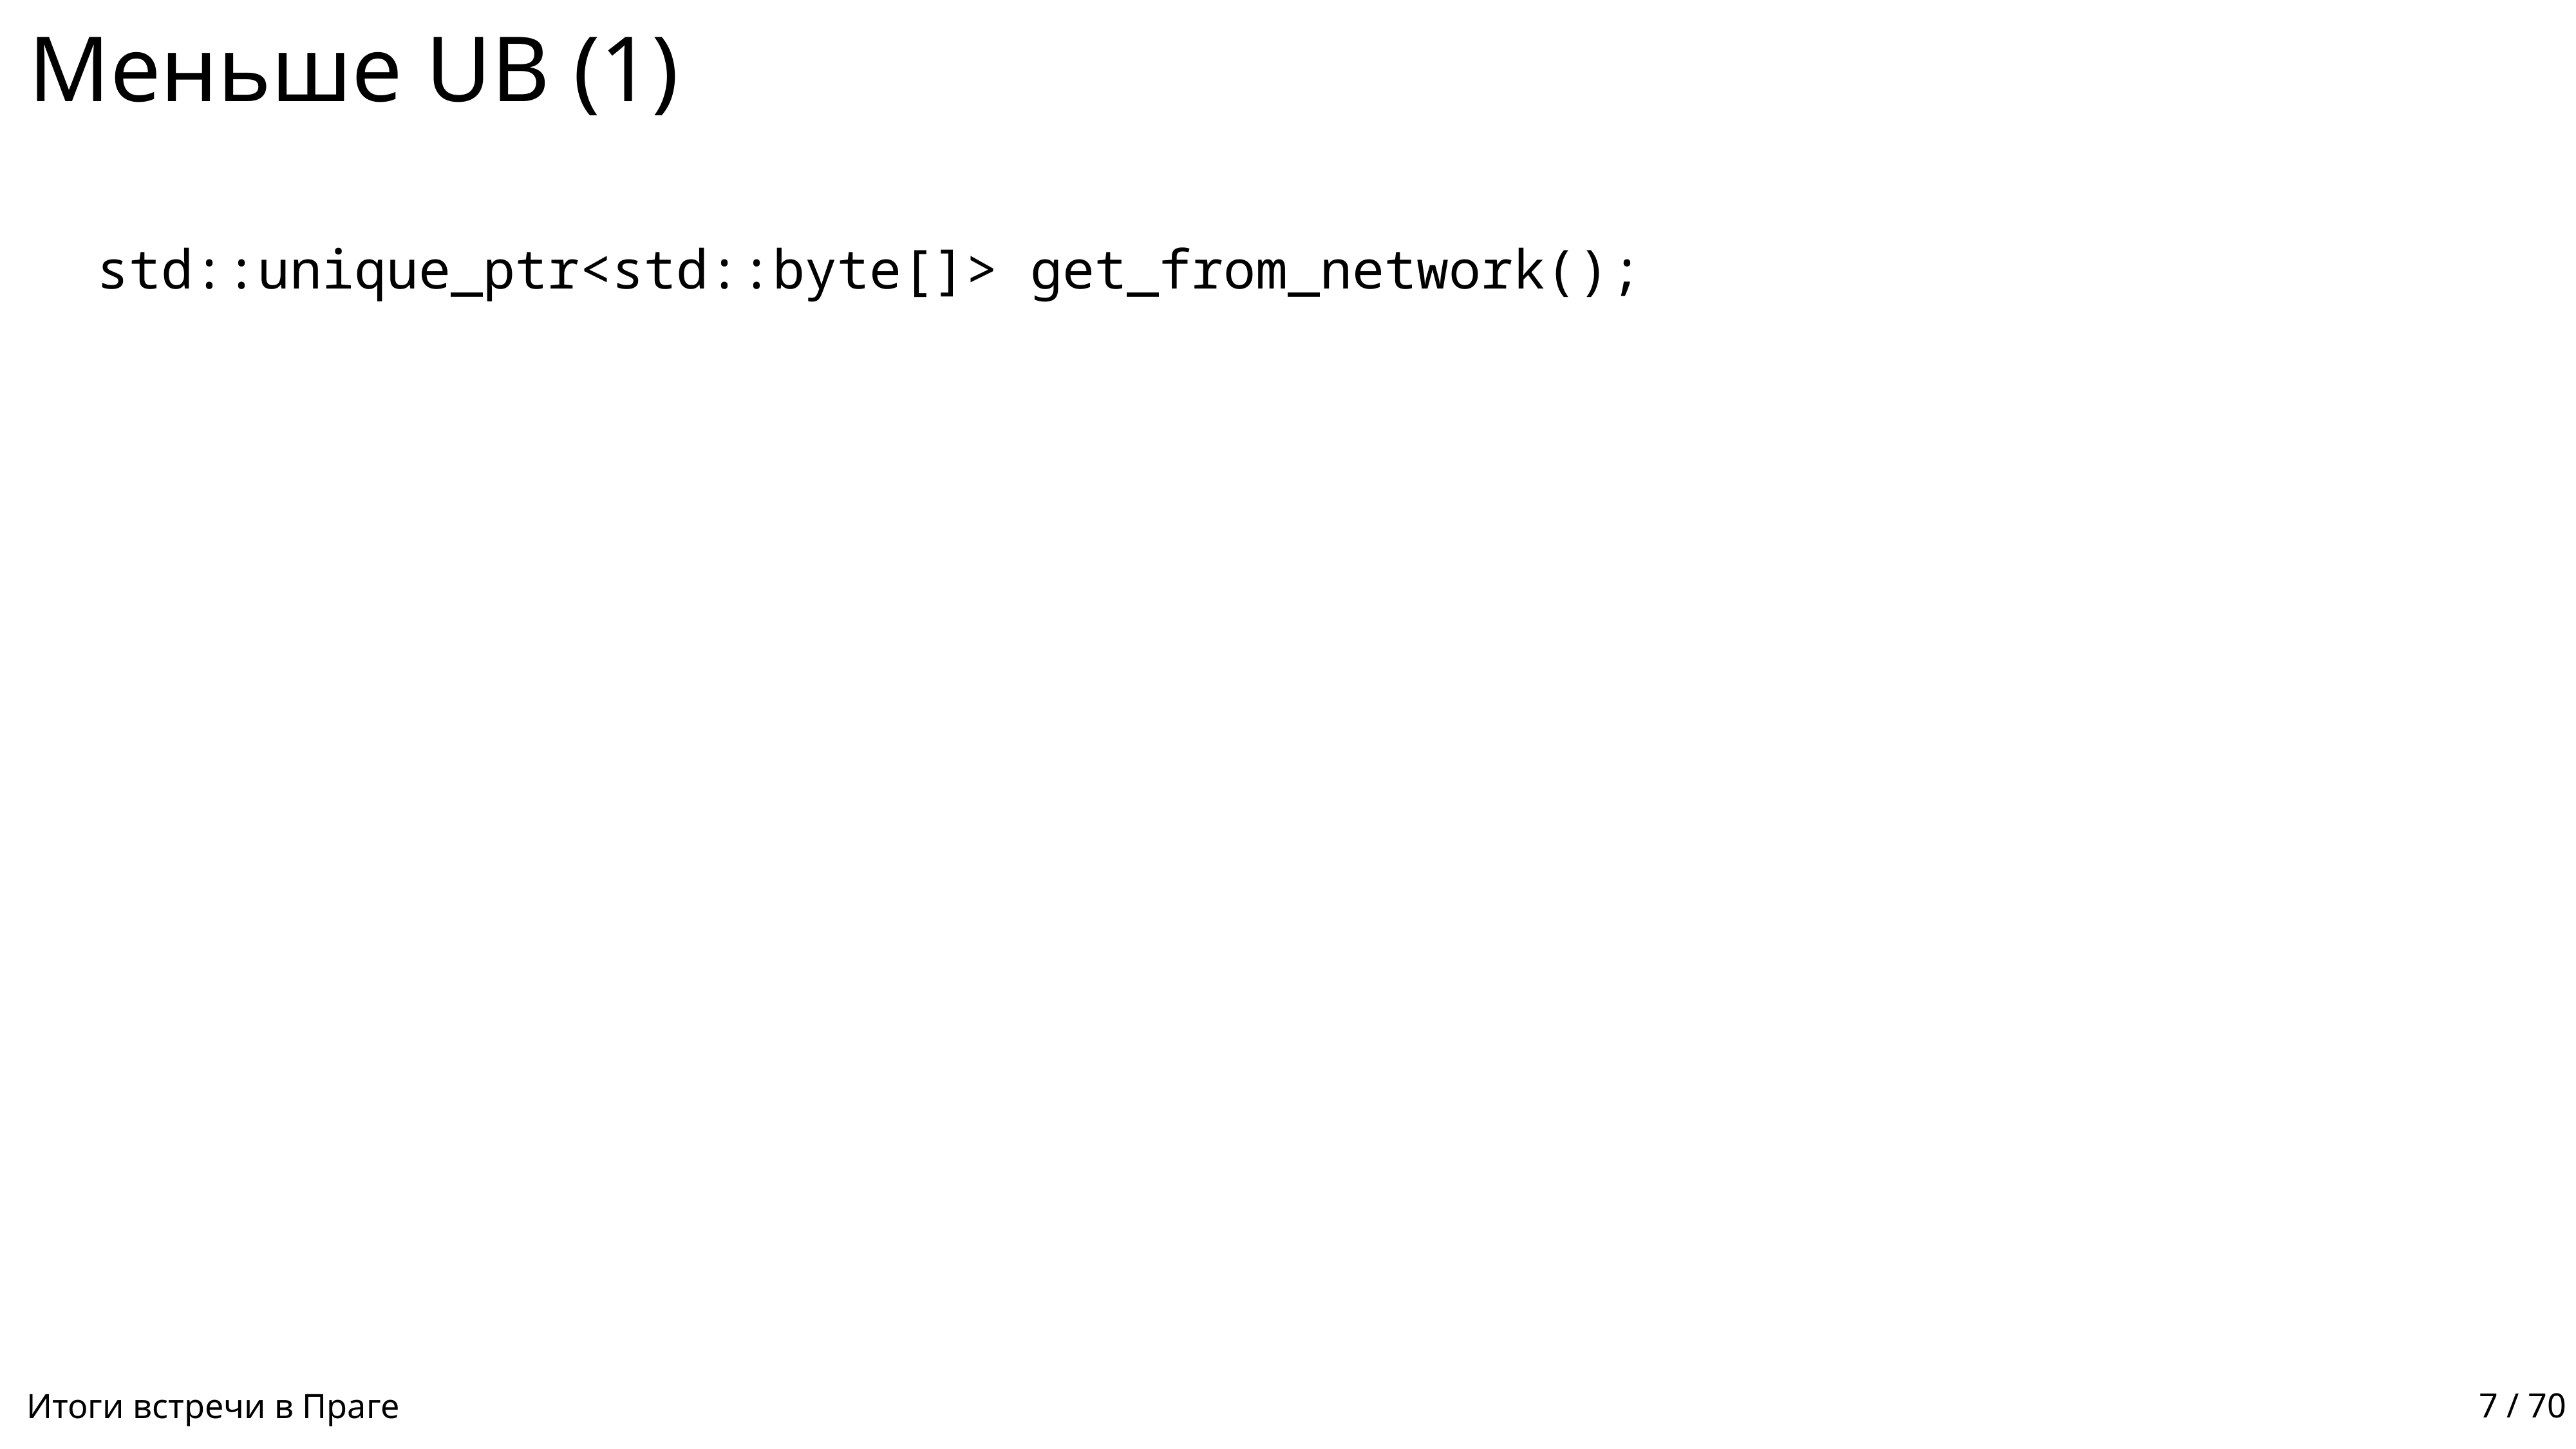

# Меньше UB (1)
std::unique_ptr<std::byte[]> get_from_network();
Итоги встречи в Праге